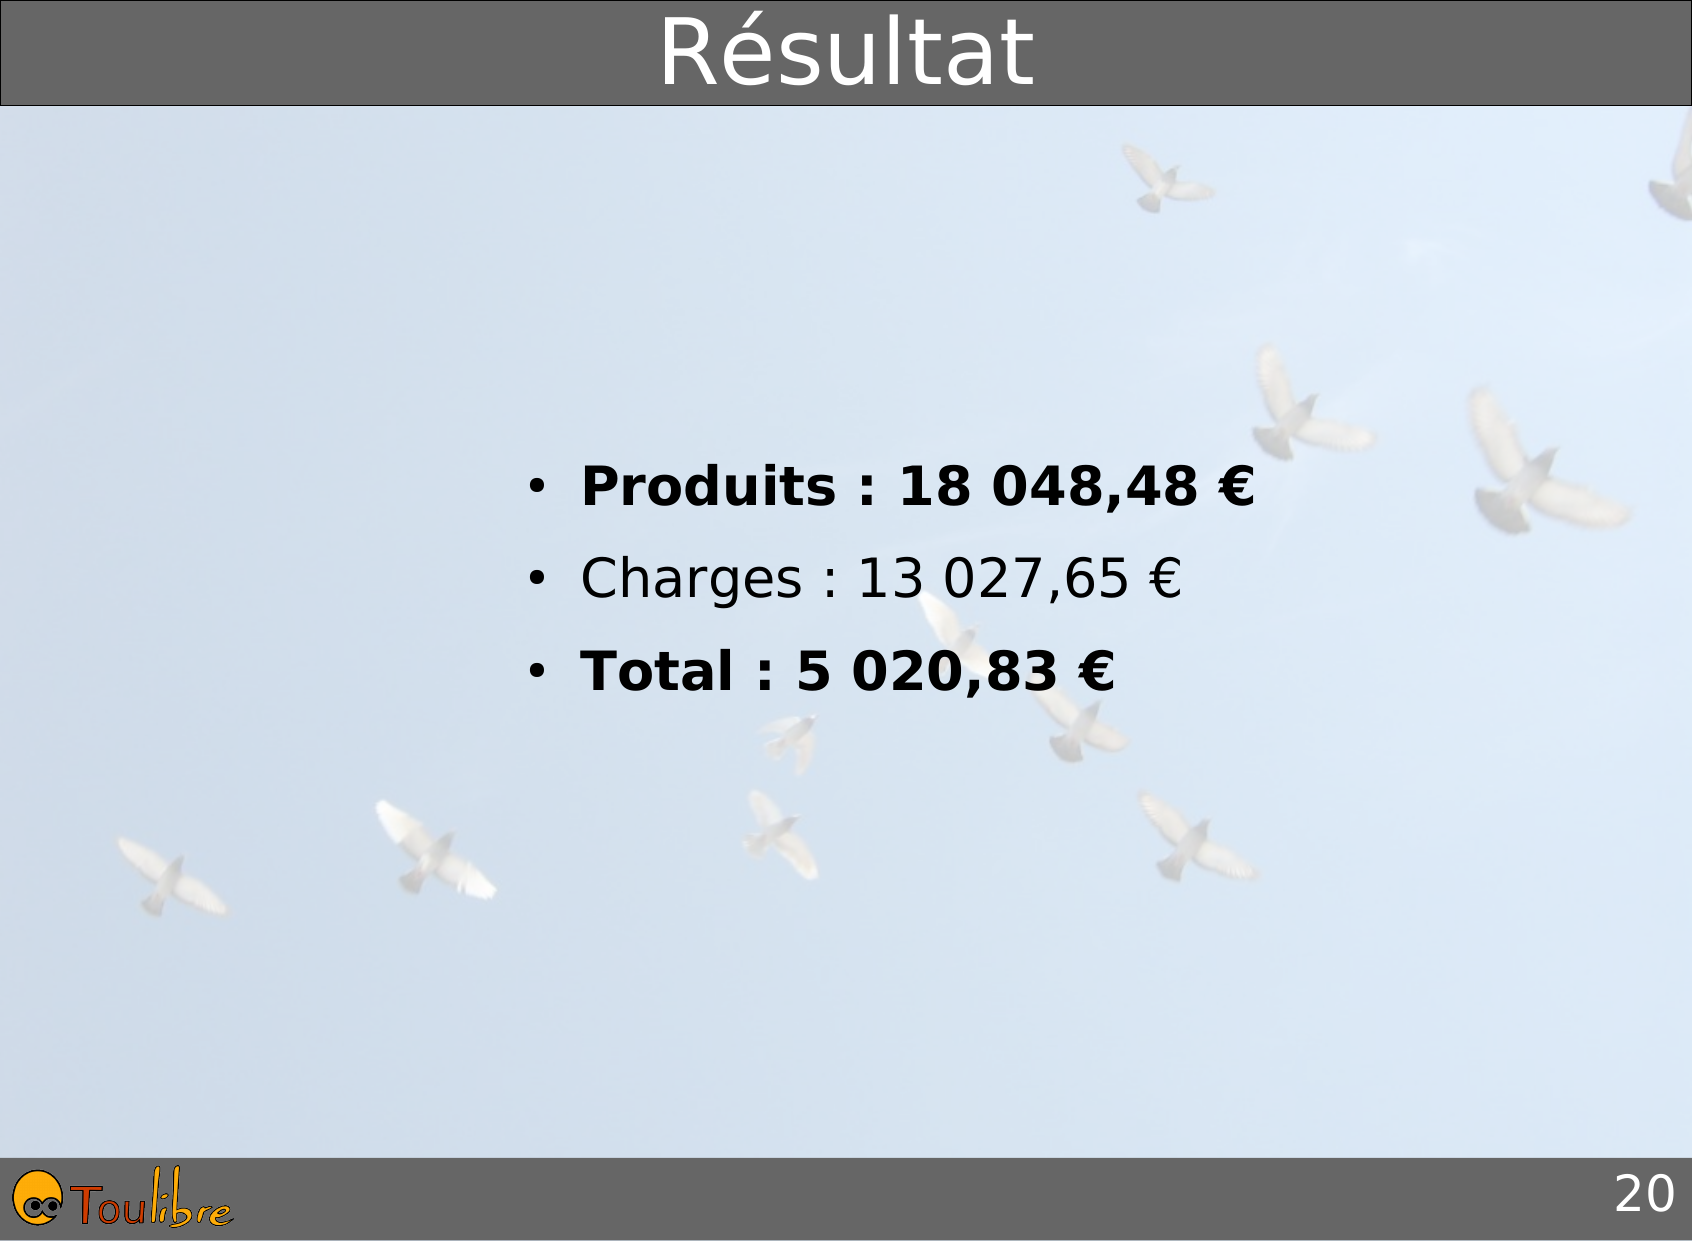

# Résultat
Produits : 18 048,48 €
Charges : 13 027,65 €
Total : 5 020,83 €